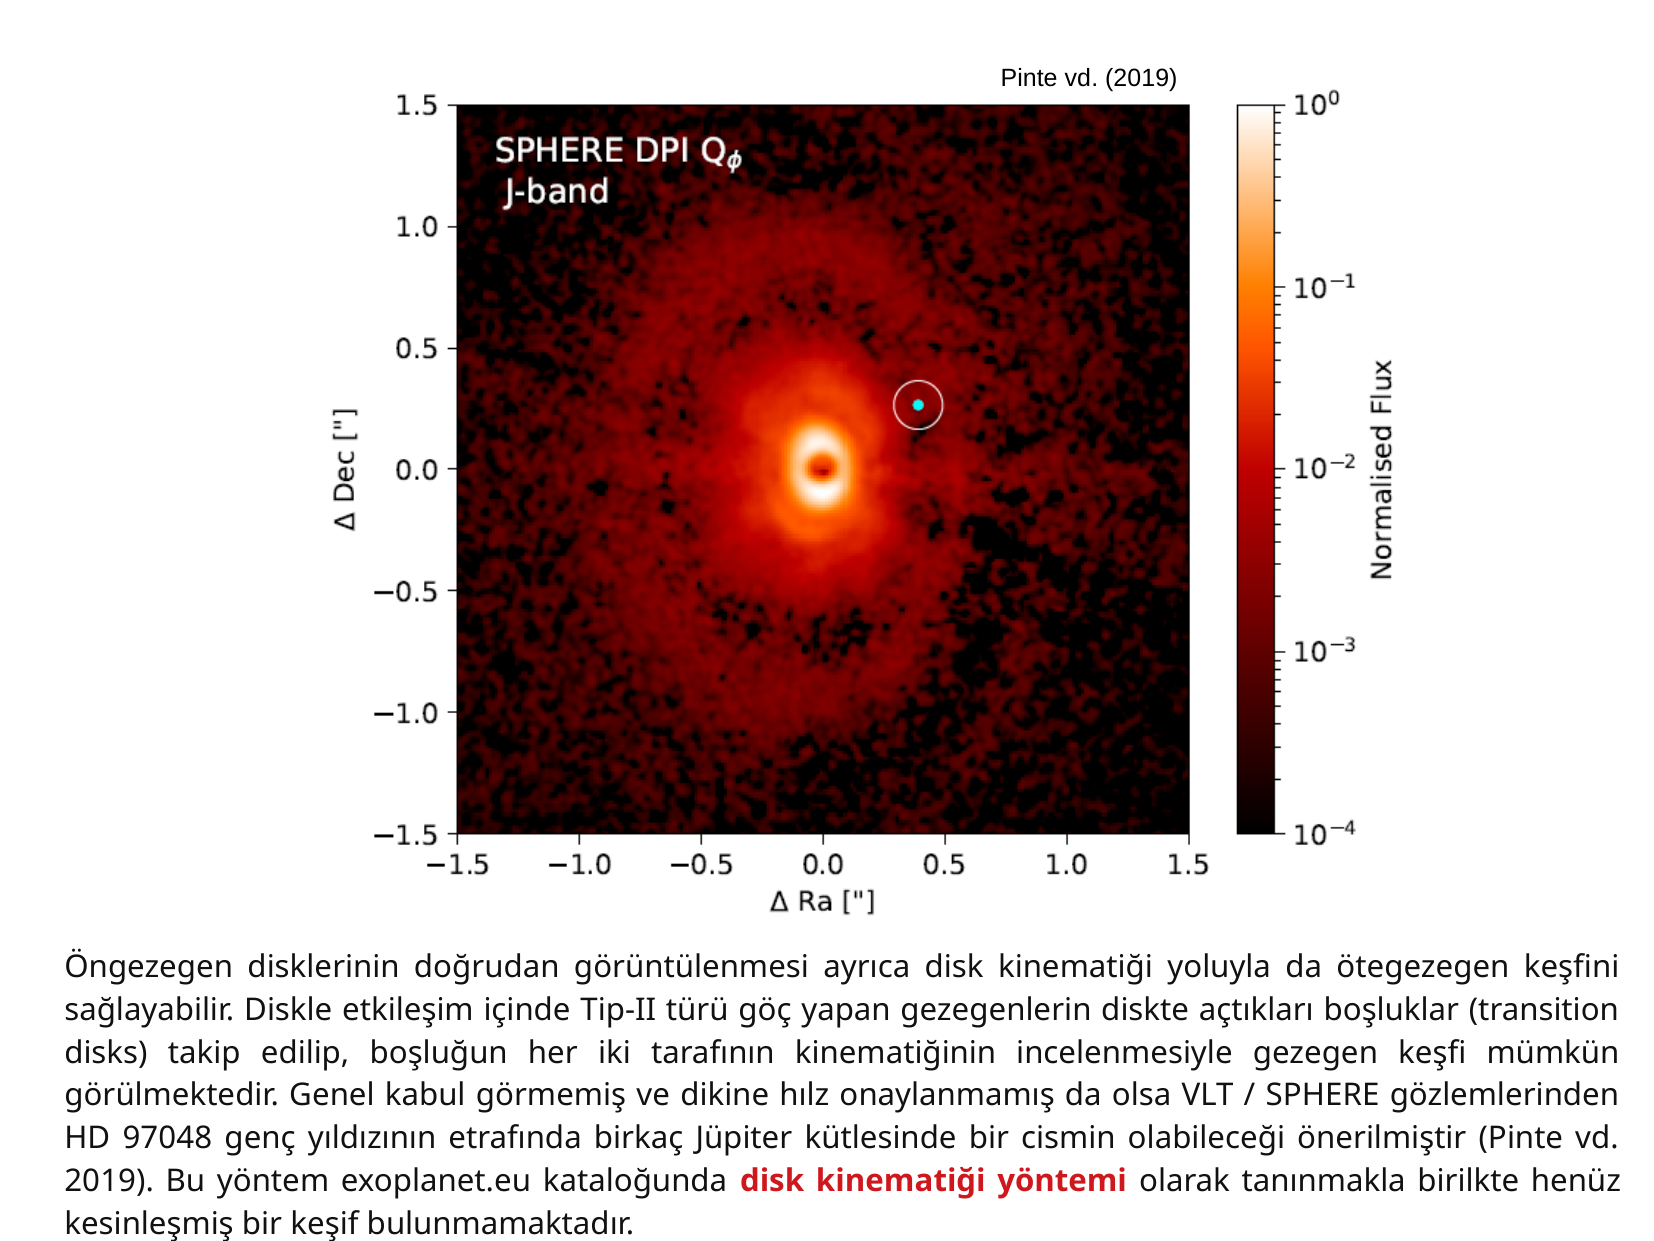

Pinte vd. (2019)
Öngezegen disklerinin doğrudan görüntülenmesi ayrıca disk kinematiği yoluyla da ötegezegen keşfini sağlayabilir. Diskle etkileşim içinde Tip-II türü göç yapan gezegenlerin diskte açtıkları boşluklar (transition disks) takip edilip, boşluğun her iki tarafının kinematiğinin incelenmesiyle gezegen keşfi mümkün görülmektedir. Genel kabul görmemiş ve dikine hılz onaylanmamış da olsa VLT / SPHERE gözlemlerinden HD 97048 genç yıldızının etrafında birkaç Jüpiter kütlesinde bir cismin olabileceği önerilmiştir (Pinte vd. 2019). Bu yöntem exoplanet.eu kataloğunda disk kinematiği yöntemi olarak tanınmakla birilkte henüz kesinleşmiş bir keşif bulunmamaktadır.